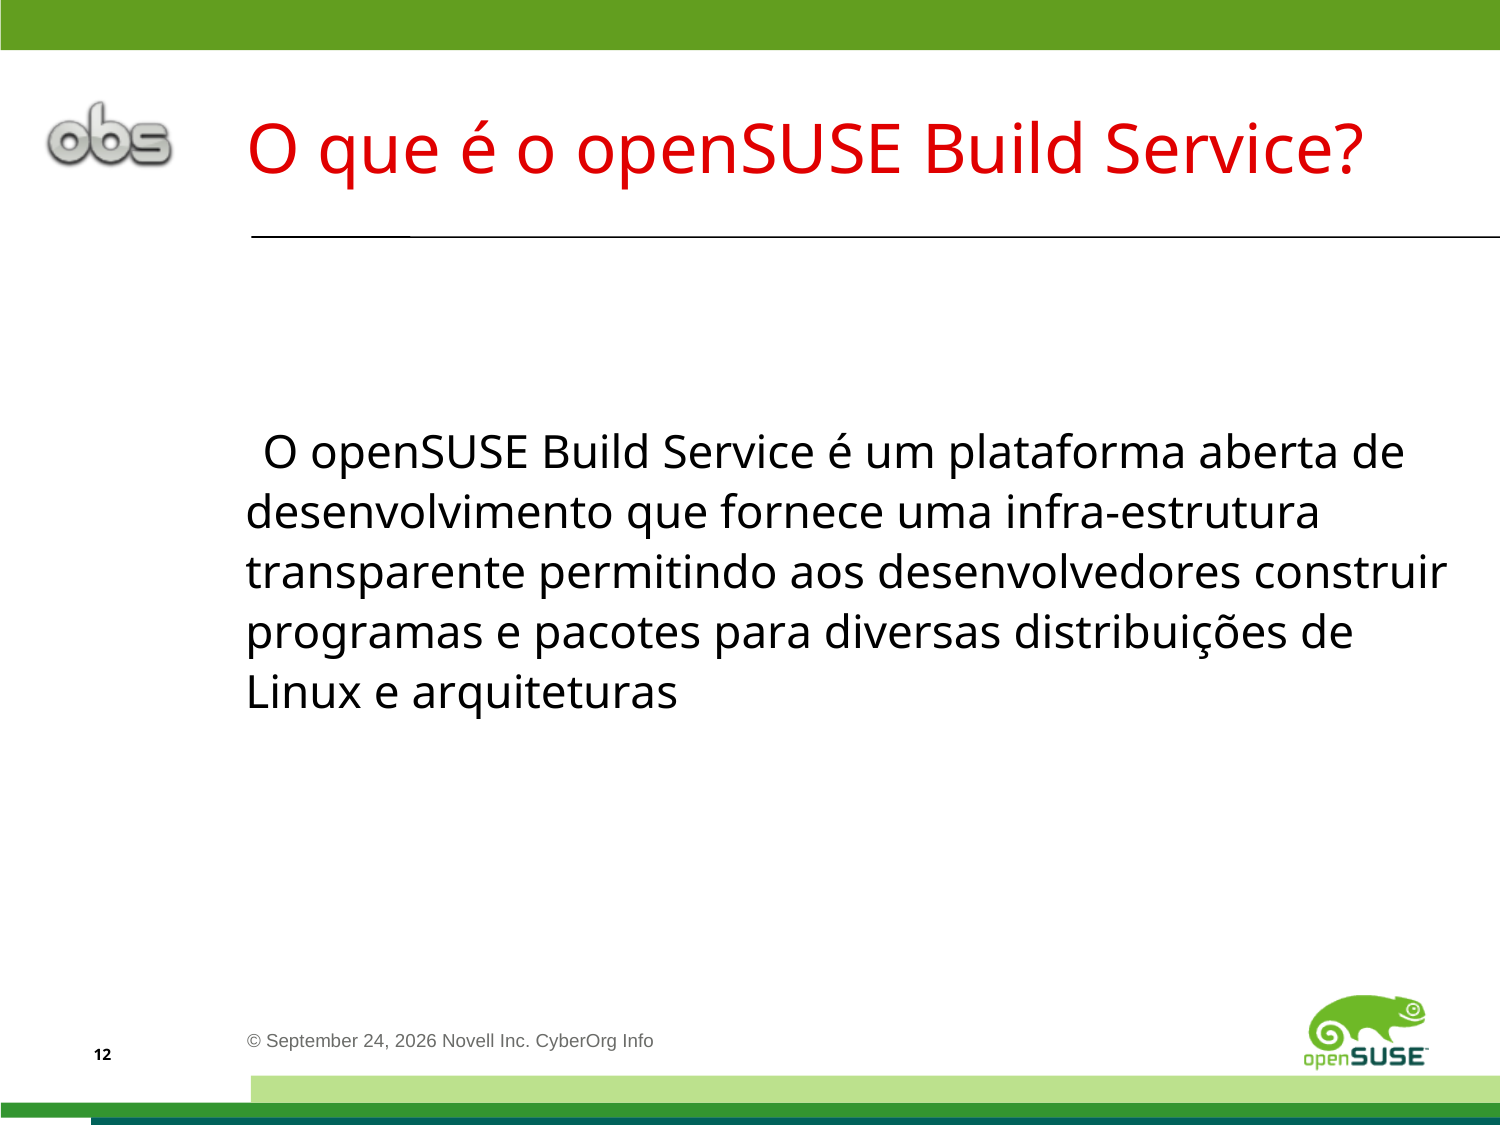

# O que é o openSUSE Build Service?
O openSUSE Build Service é um plataforma aberta de desenvolvimento que fornece uma infra-estrutura transparente permitindo aos desenvolvedores construir programas e pacotes para diversas distribuições de Linux e arquiteturas